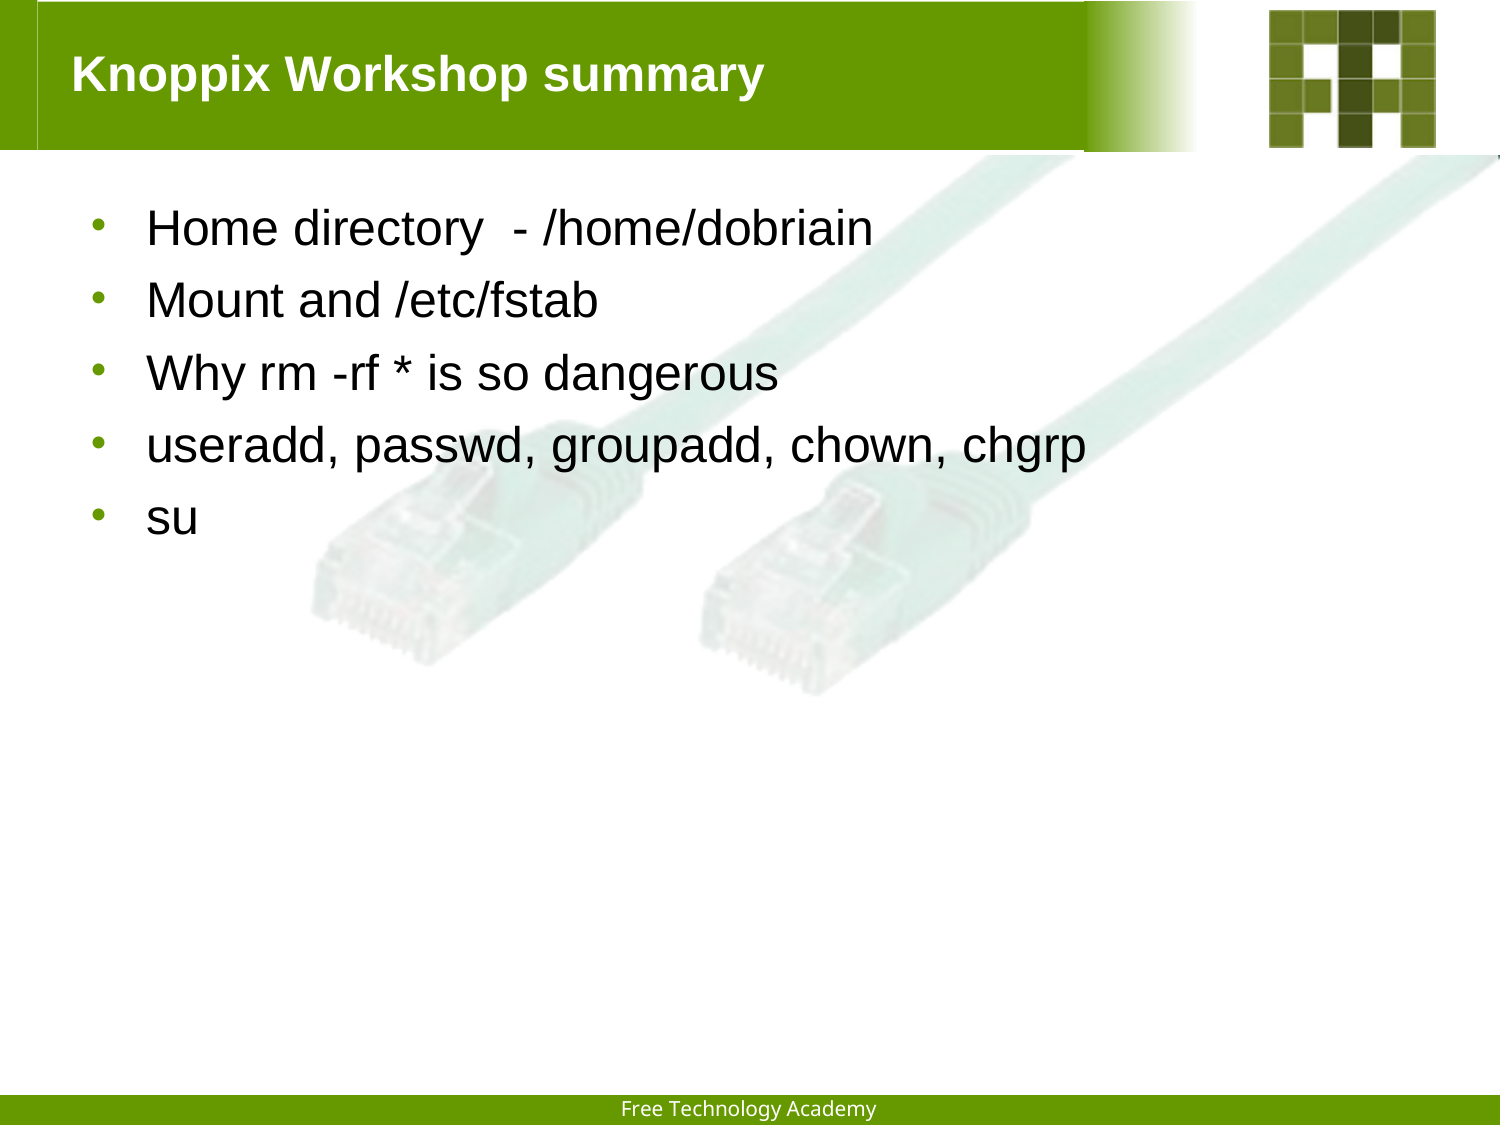

# Knoppix Workshop summary
Home directory - /home/dobriain
Mount and /etc/fstab
Why rm -rf * is so dangerous
useradd, passwd, groupadd, chown, chgrp
su